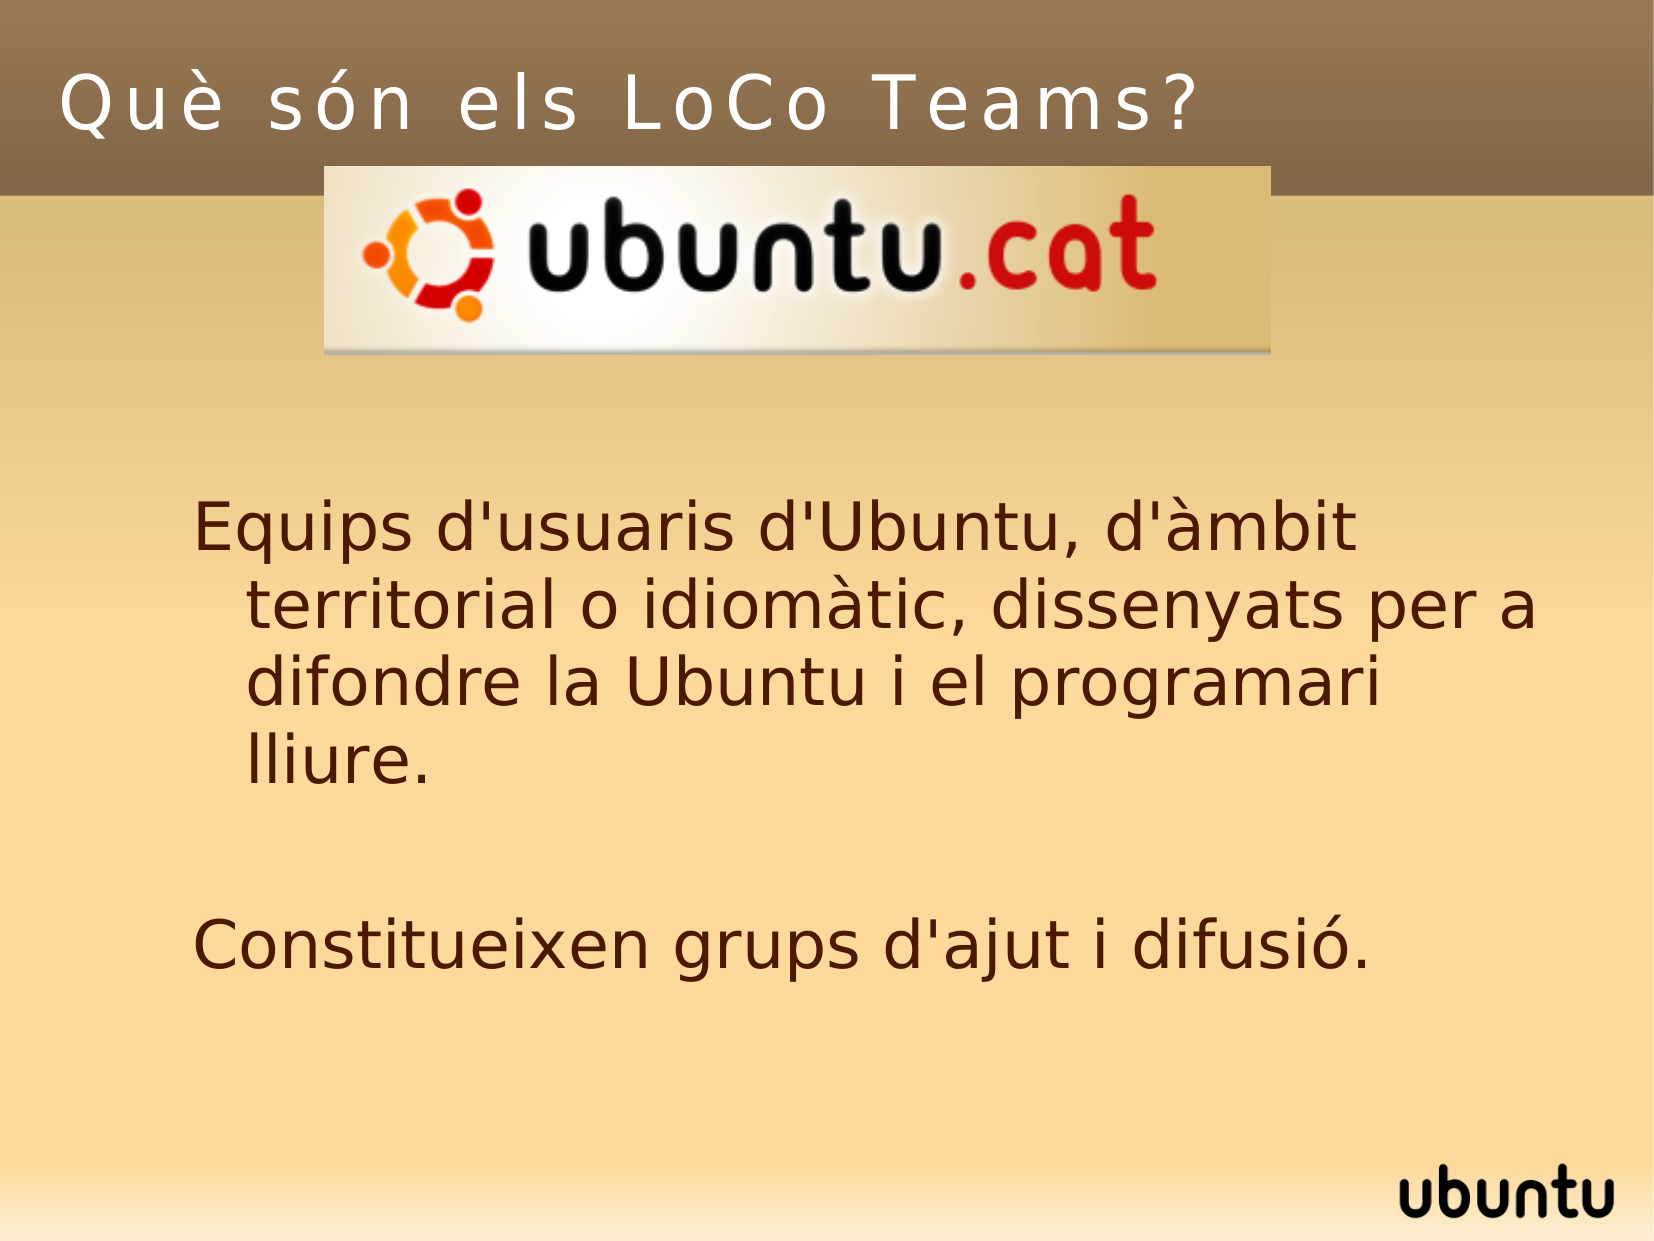

# Què són els LoCo Teams?
Equips d'usuaris d'Ubuntu, d'àmbit territorial o idiomàtic, dissenyats per a difondre la Ubuntu i el programari lliure.
Constitueixen grups d'ajut i difusió.